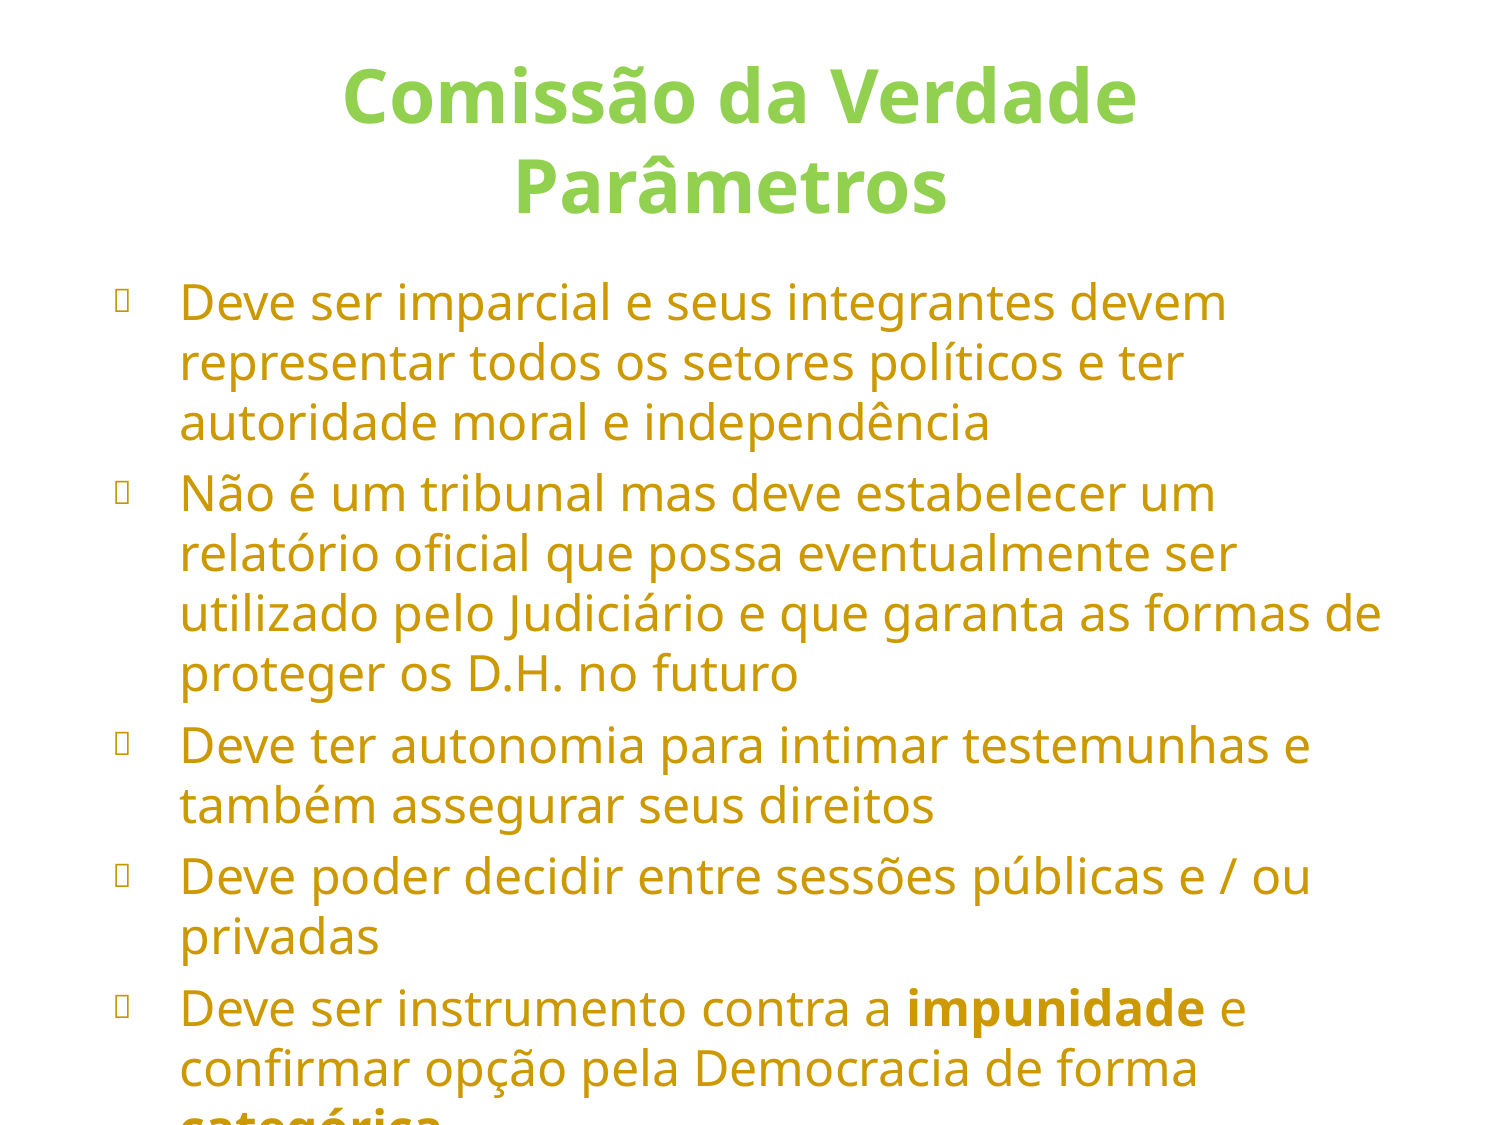

# Comissão da Verdade Parâmetros
Deve ser imparcial e seus integrantes devem representar todos os setores políticos e ter autoridade moral e independência
Não é um tribunal mas deve estabelecer um relatório oficial que possa eventualmente ser utilizado pelo Judiciário e que garanta as formas de proteger os D.H. no futuro
Deve ter autonomia para intimar testemunhas e também assegurar seus direitos
Deve poder decidir entre sessões públicas e / ou privadas
Deve ser instrumento contra a impunidade e confirmar opção pela Democracia de forma categórica